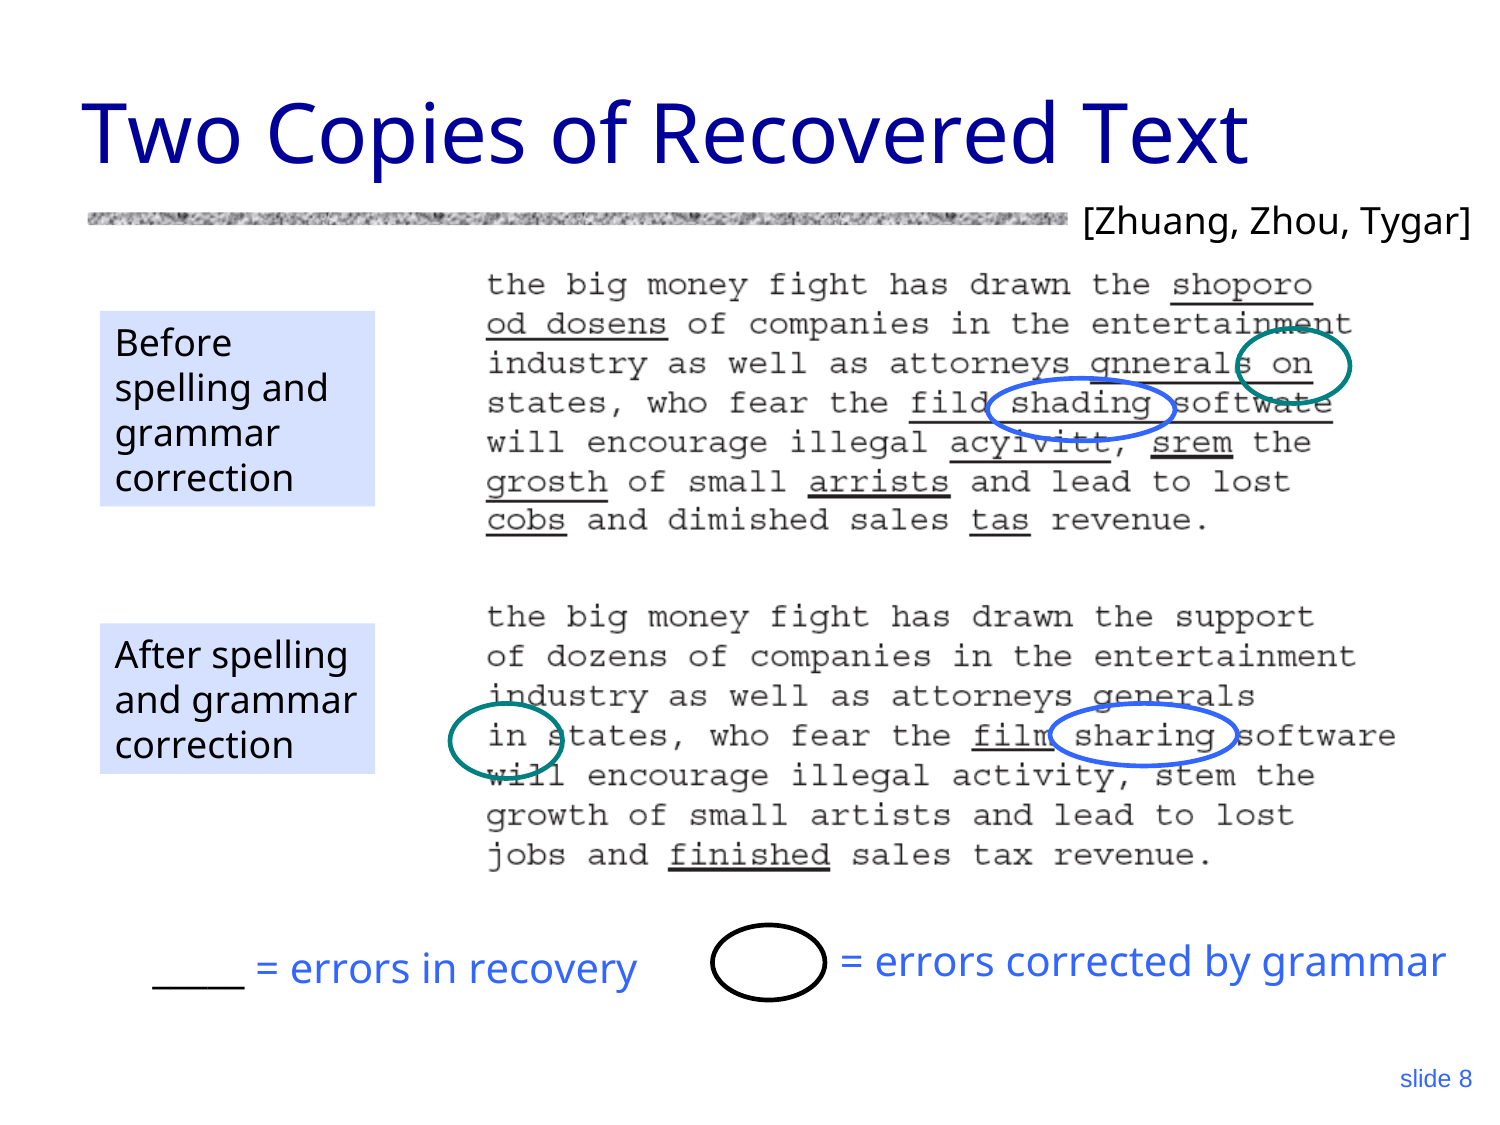

# Two Copies of Recovered Text
[Zhuang, Zhou, Tygar]
Before spelling and grammar correction
After spelling and grammar correction
= errors corrected by grammar
_____ = errors in recovery
slide